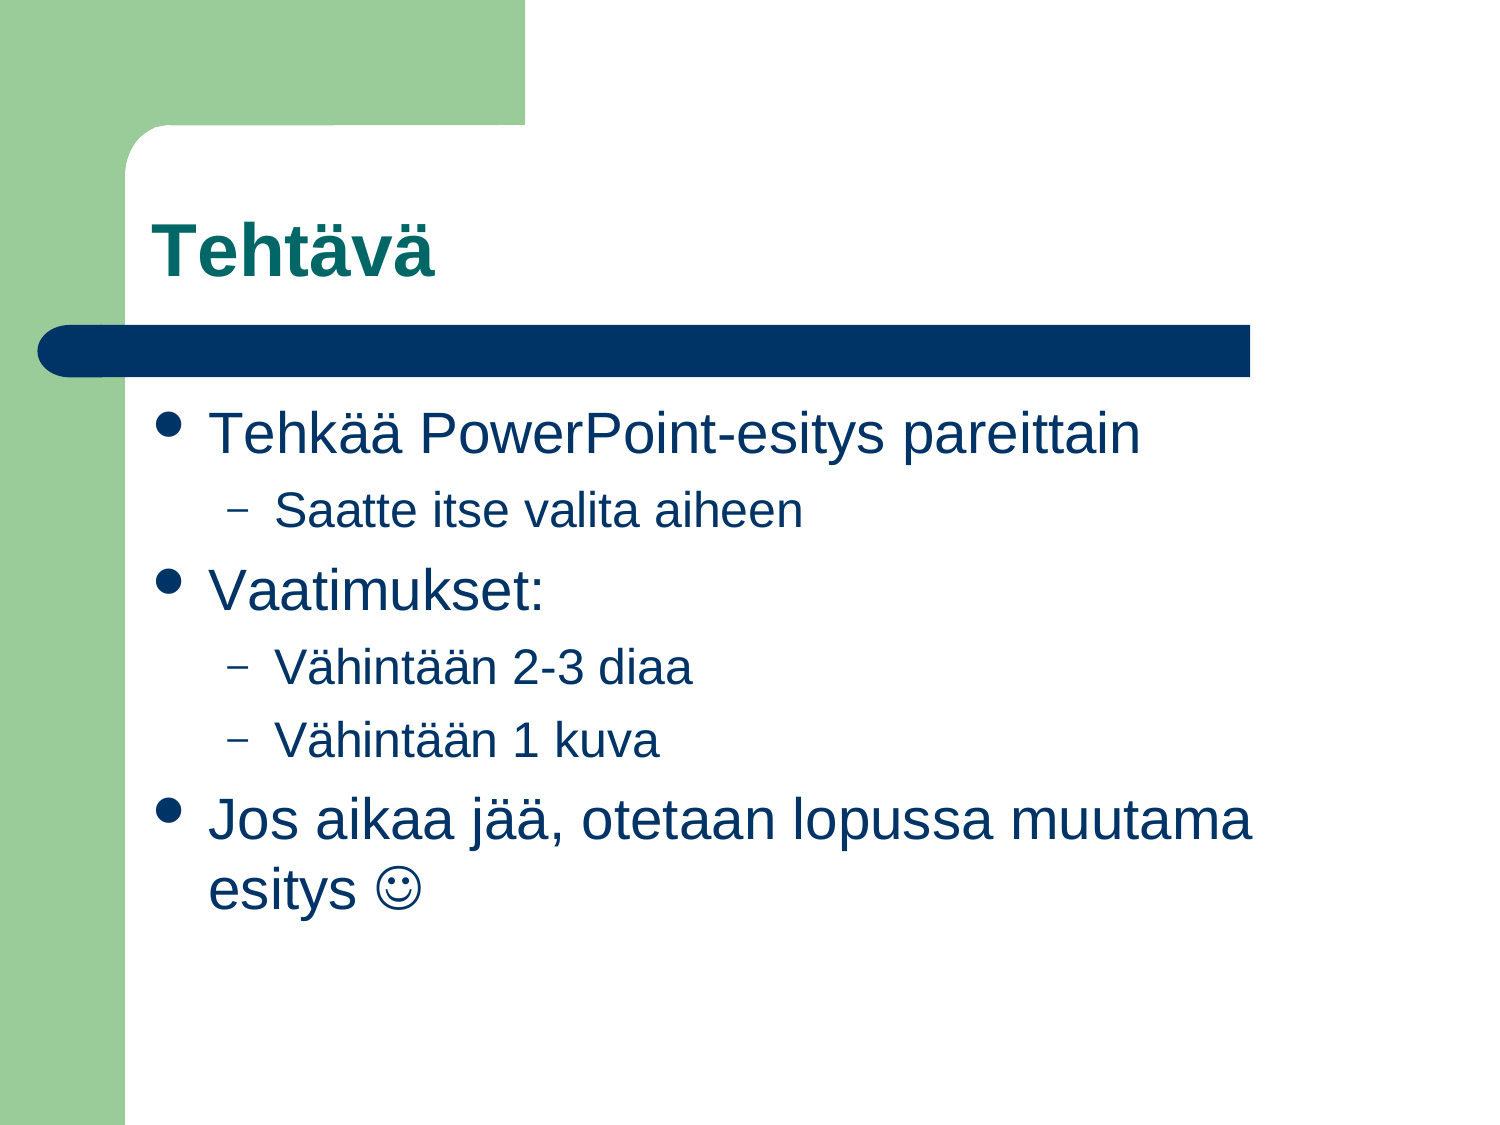

# Tehtävä
Tehkää PowerPoint-esitys pareittain
Saatte itse valita aiheen
Vaatimukset:
Vähintään 2-3 diaa
Vähintään 1 kuva
Jos aikaa jää, otetaan lopussa muutama esitys 